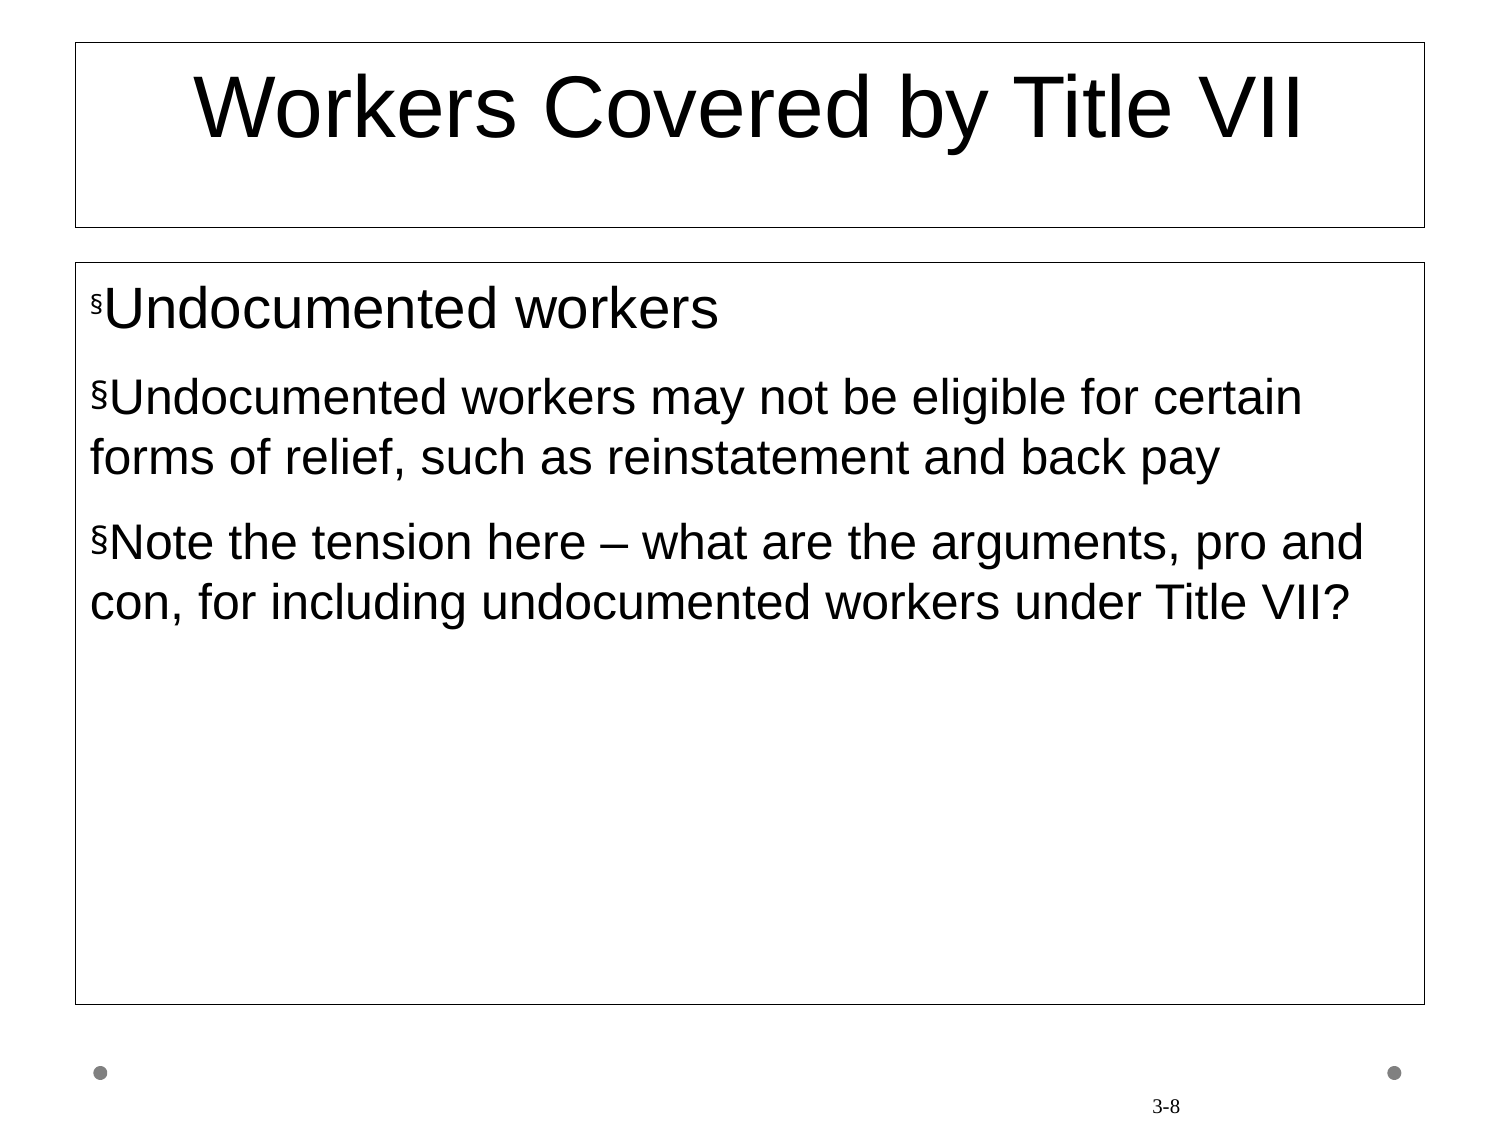

# Workers Covered by Title VII
Undocumented workers
Undocumented workers may not be eligible for certain forms of relief, such as reinstatement and back pay
Note the tension here – what are the arguments, pro and con, for including undocumented workers under Title VII?